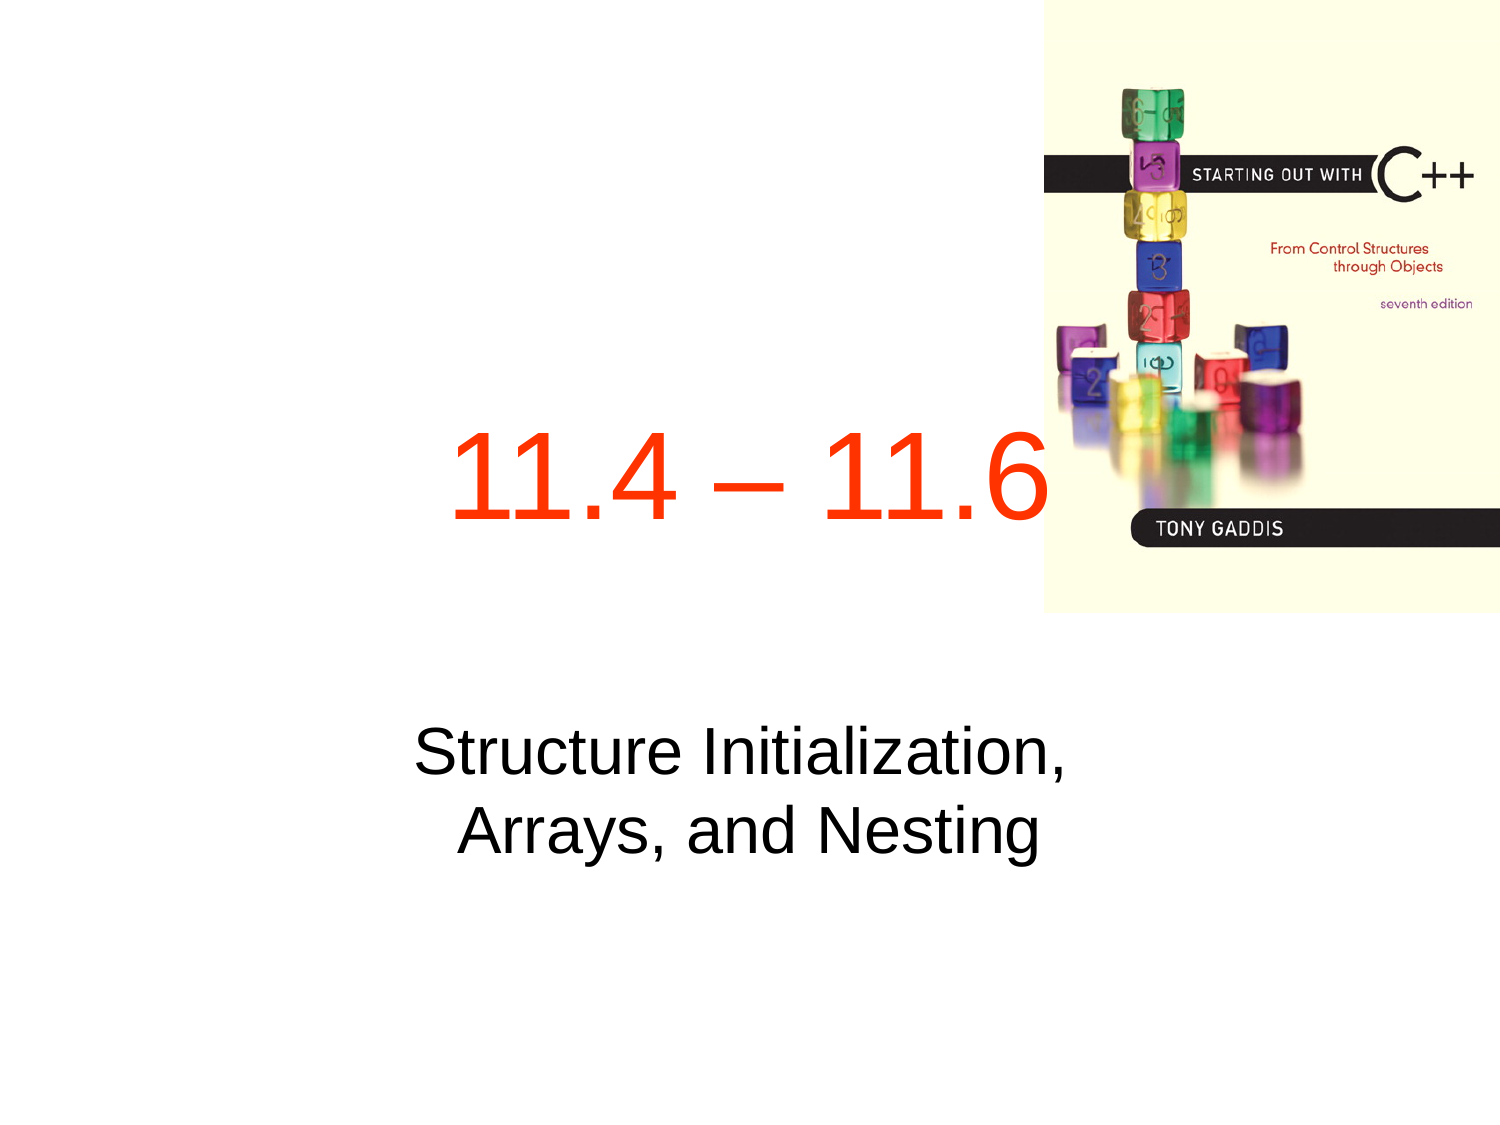

# 11.4 – 11.6
Structure Initialization,
Arrays, and Nesting